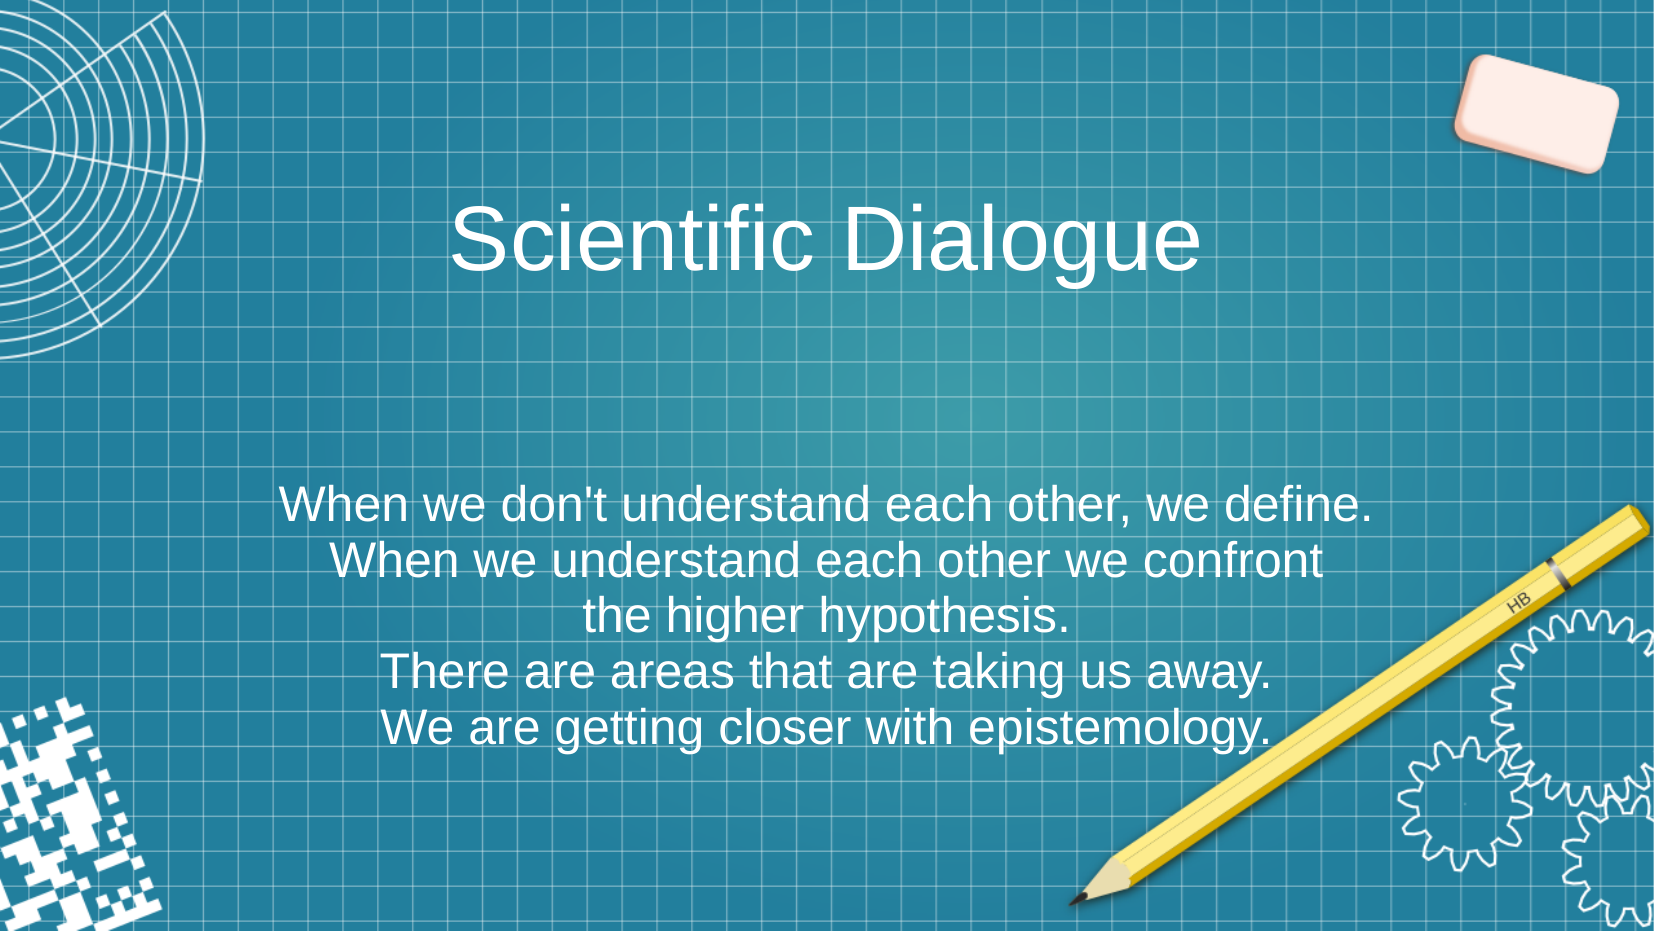

# Scientific Dialogue
When we don't understand each other, we define.
When we understand each other we confront
the higher hypothesis.
There are areas that are taking us away.
We are getting closer with epistemology.